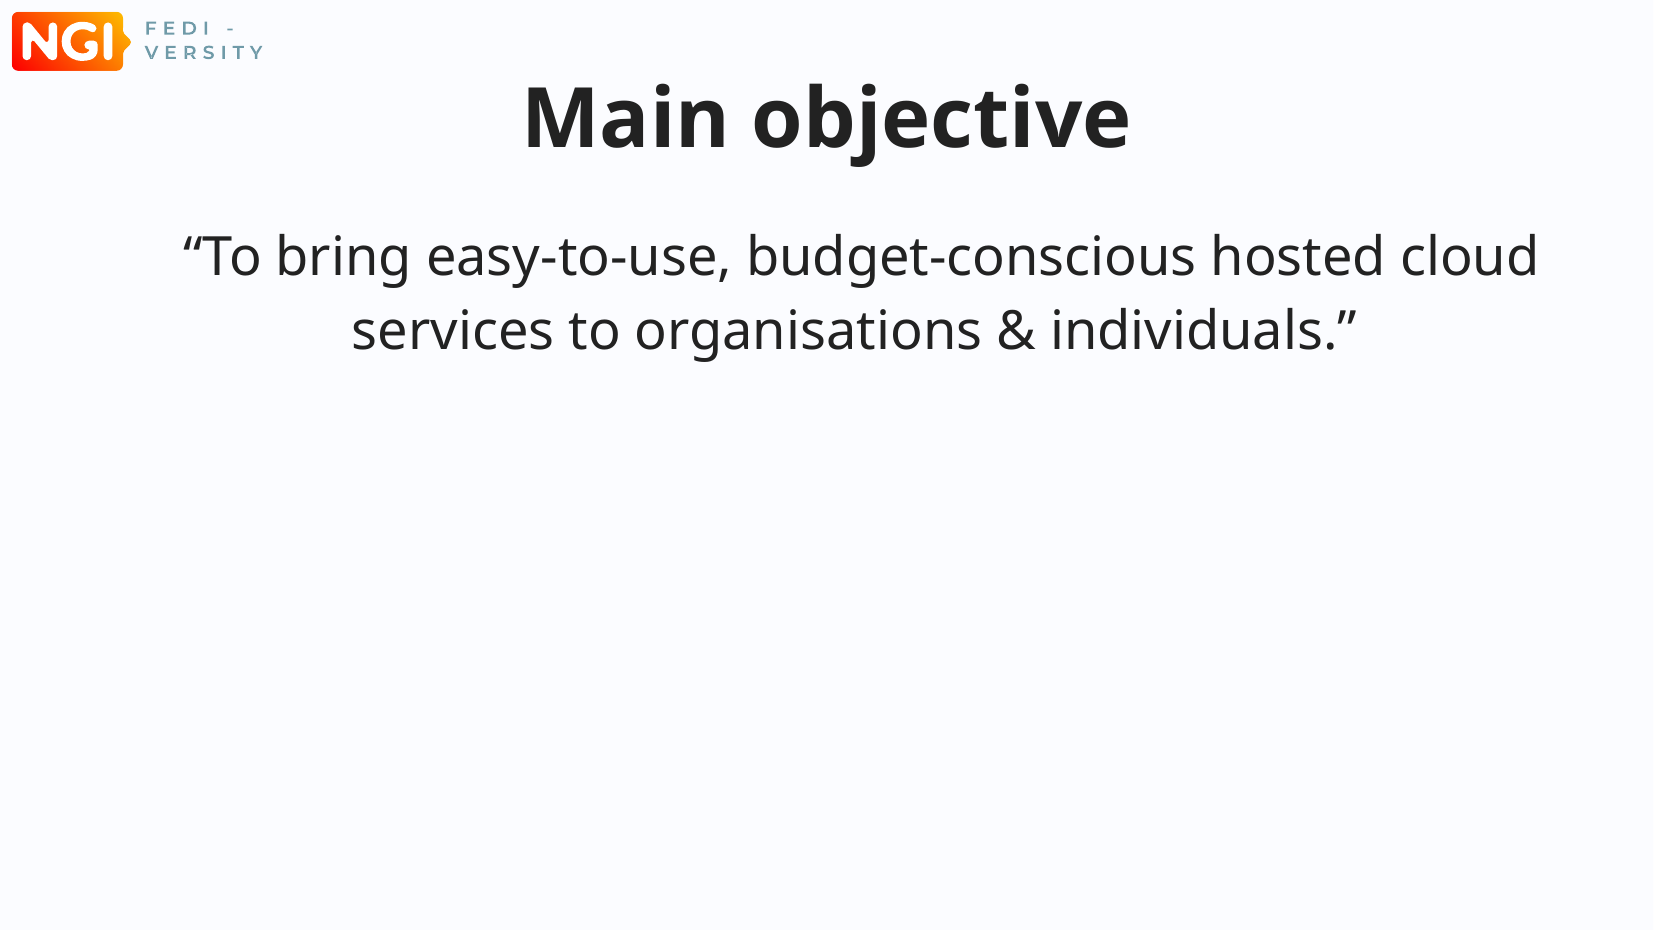

# Main objective
“To bring easy-to-use, budget-conscious hosted cloud services to organisations & individuals.”